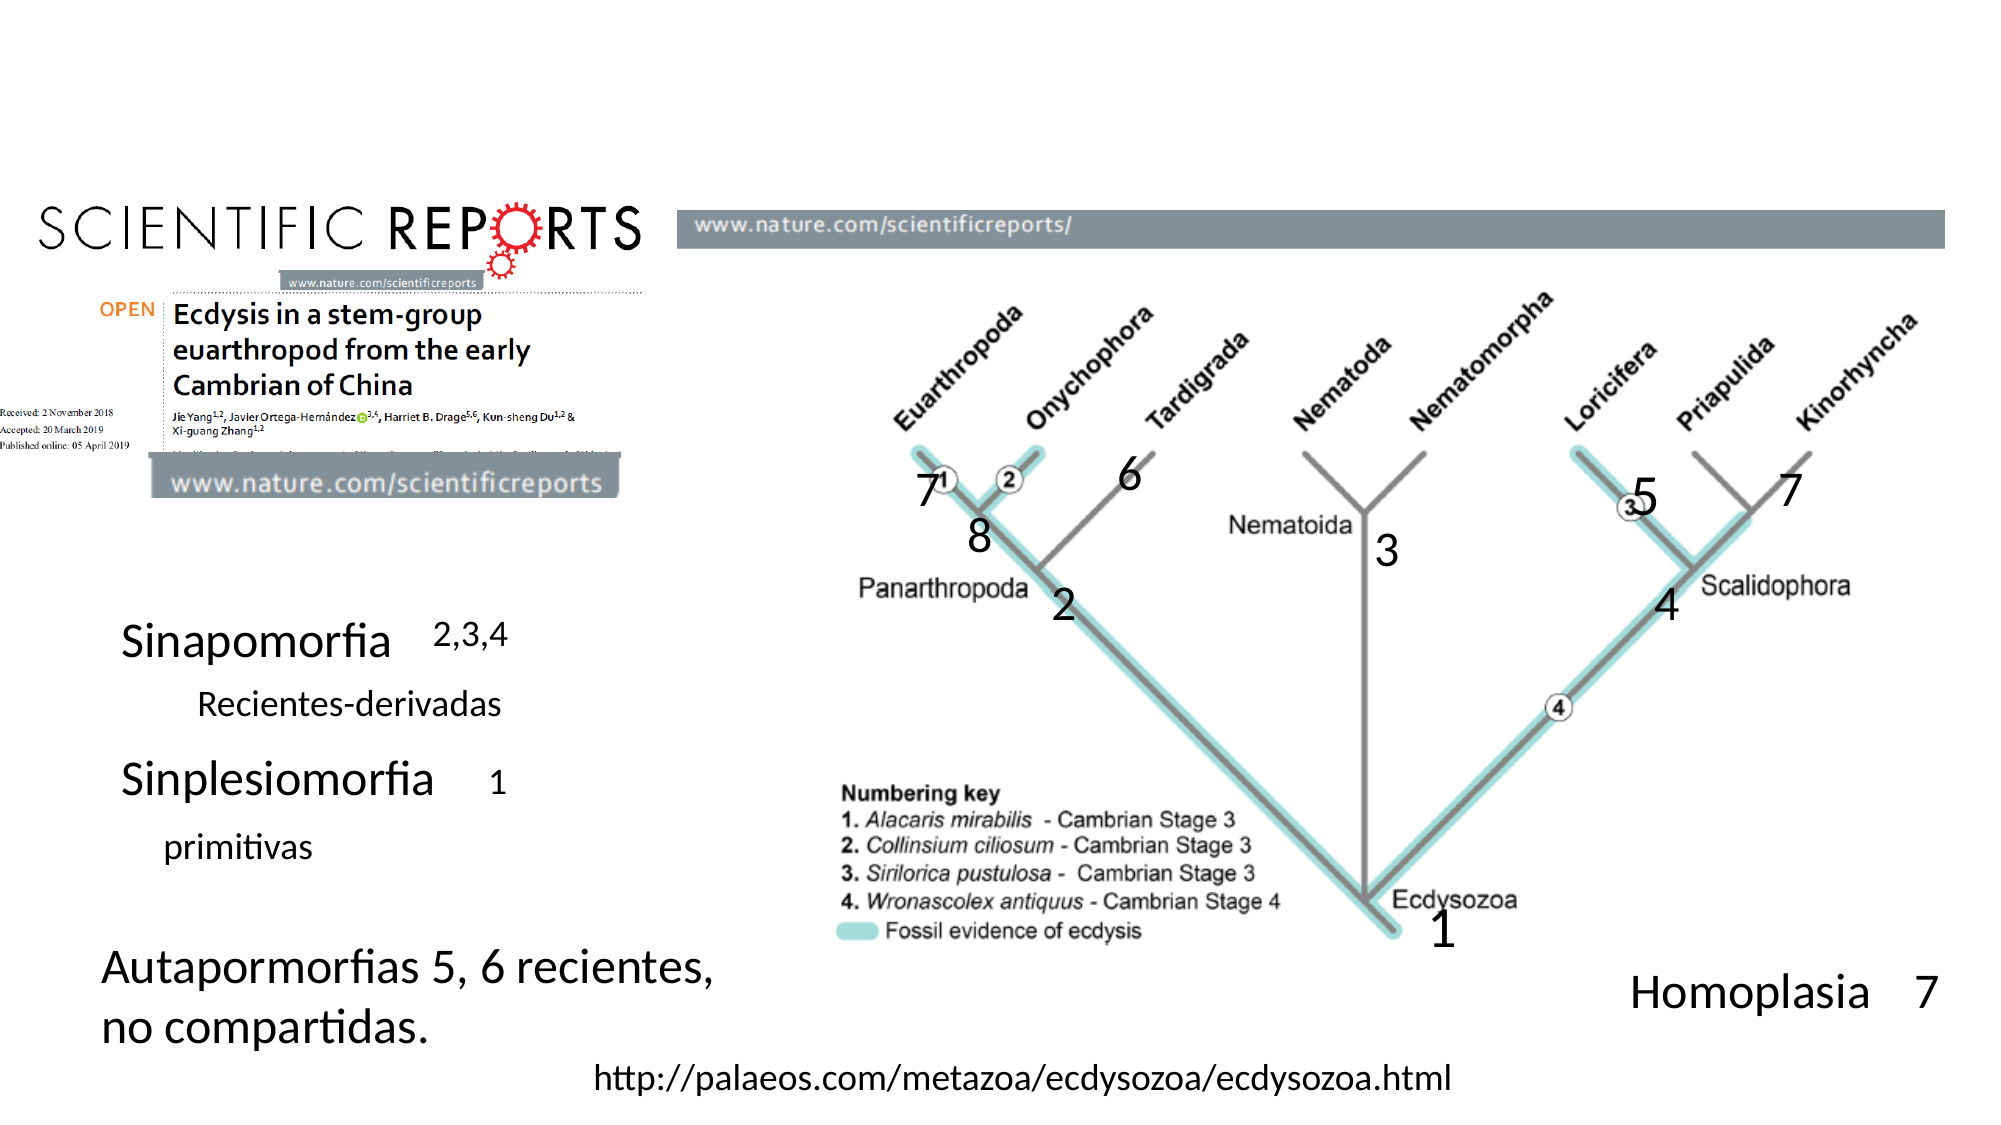

6
7
5
7
8
3
2
4
Sinapomorfia
2,3,4
Recientes-derivadas
Sinplesiomorfia
1
primitivas
1
Autapormorfias 5, 6 recientes, no compartidas.
Homoplasia
7
http://palaeos.com/metazoa/ecdysozoa/ecdysozoa.html